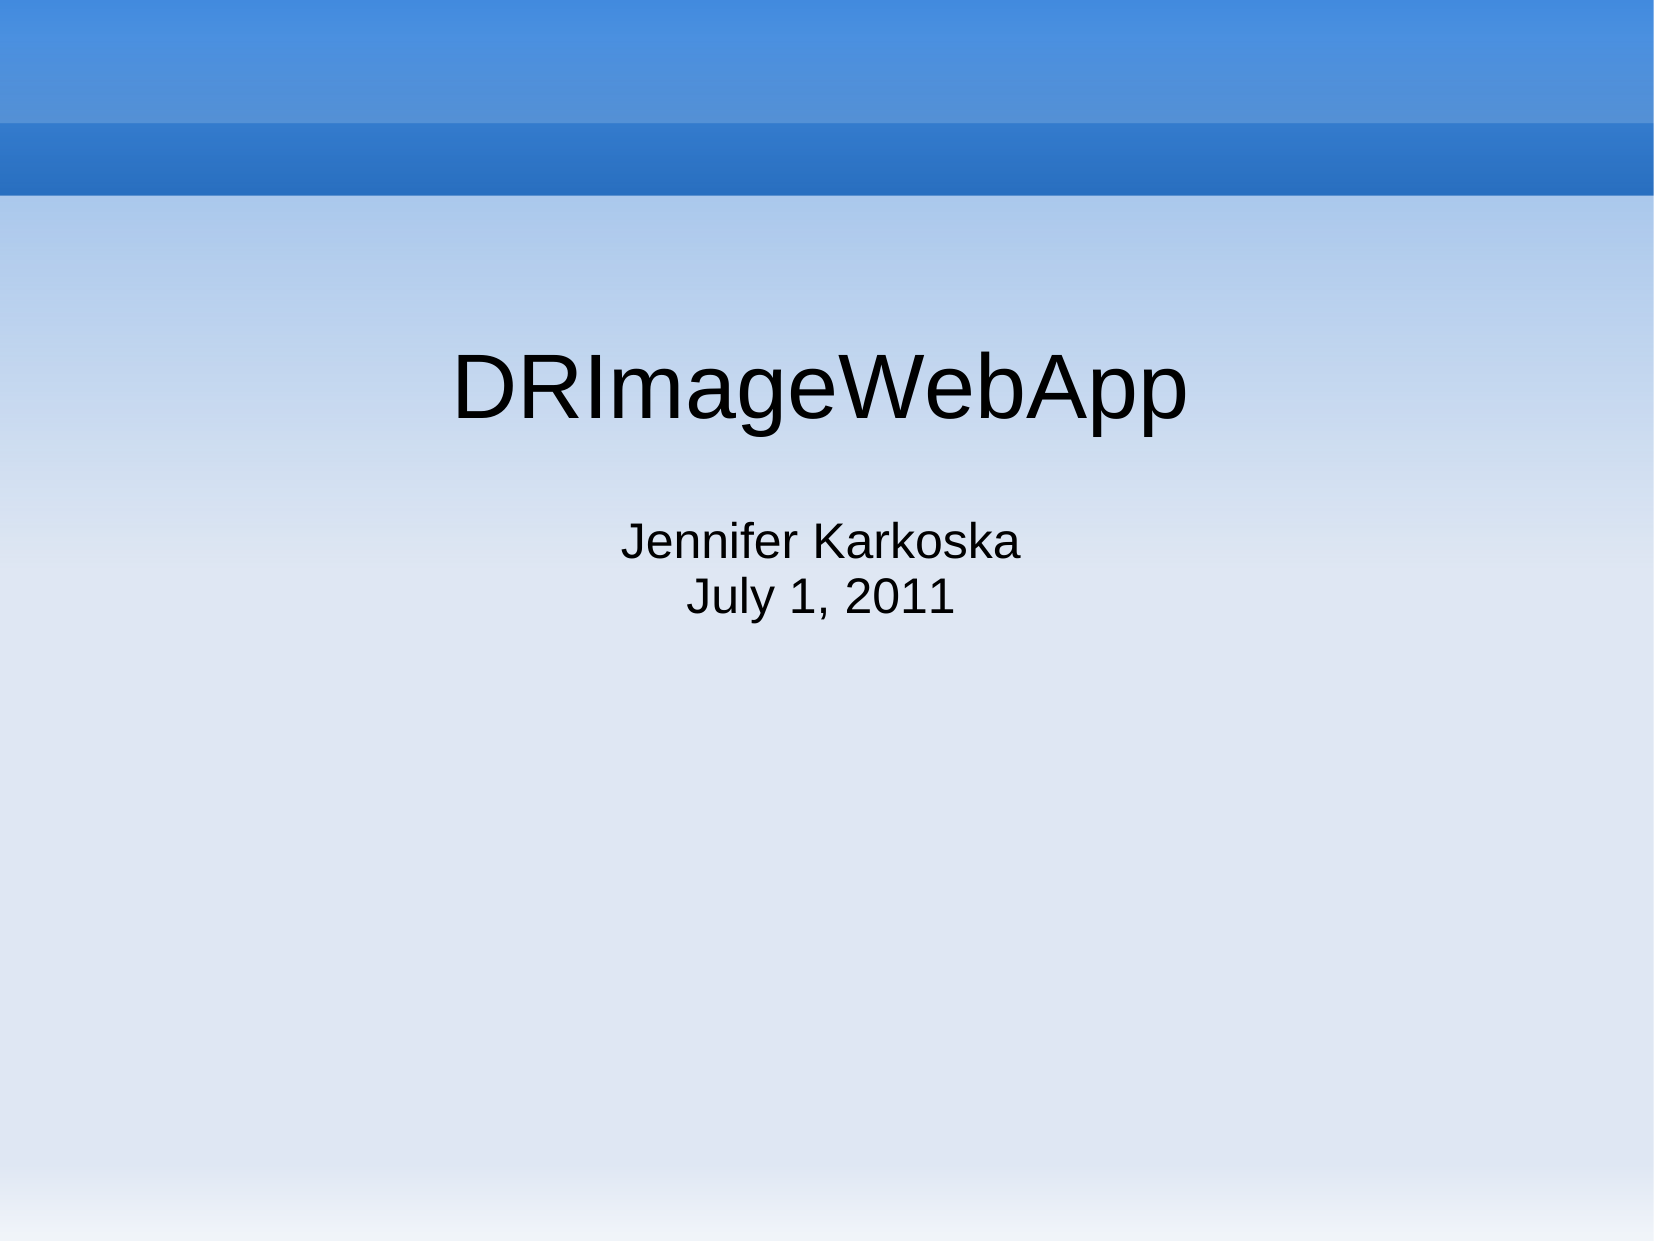

# DRImageWebApp
Jennifer Karkoska
July 1, 2011